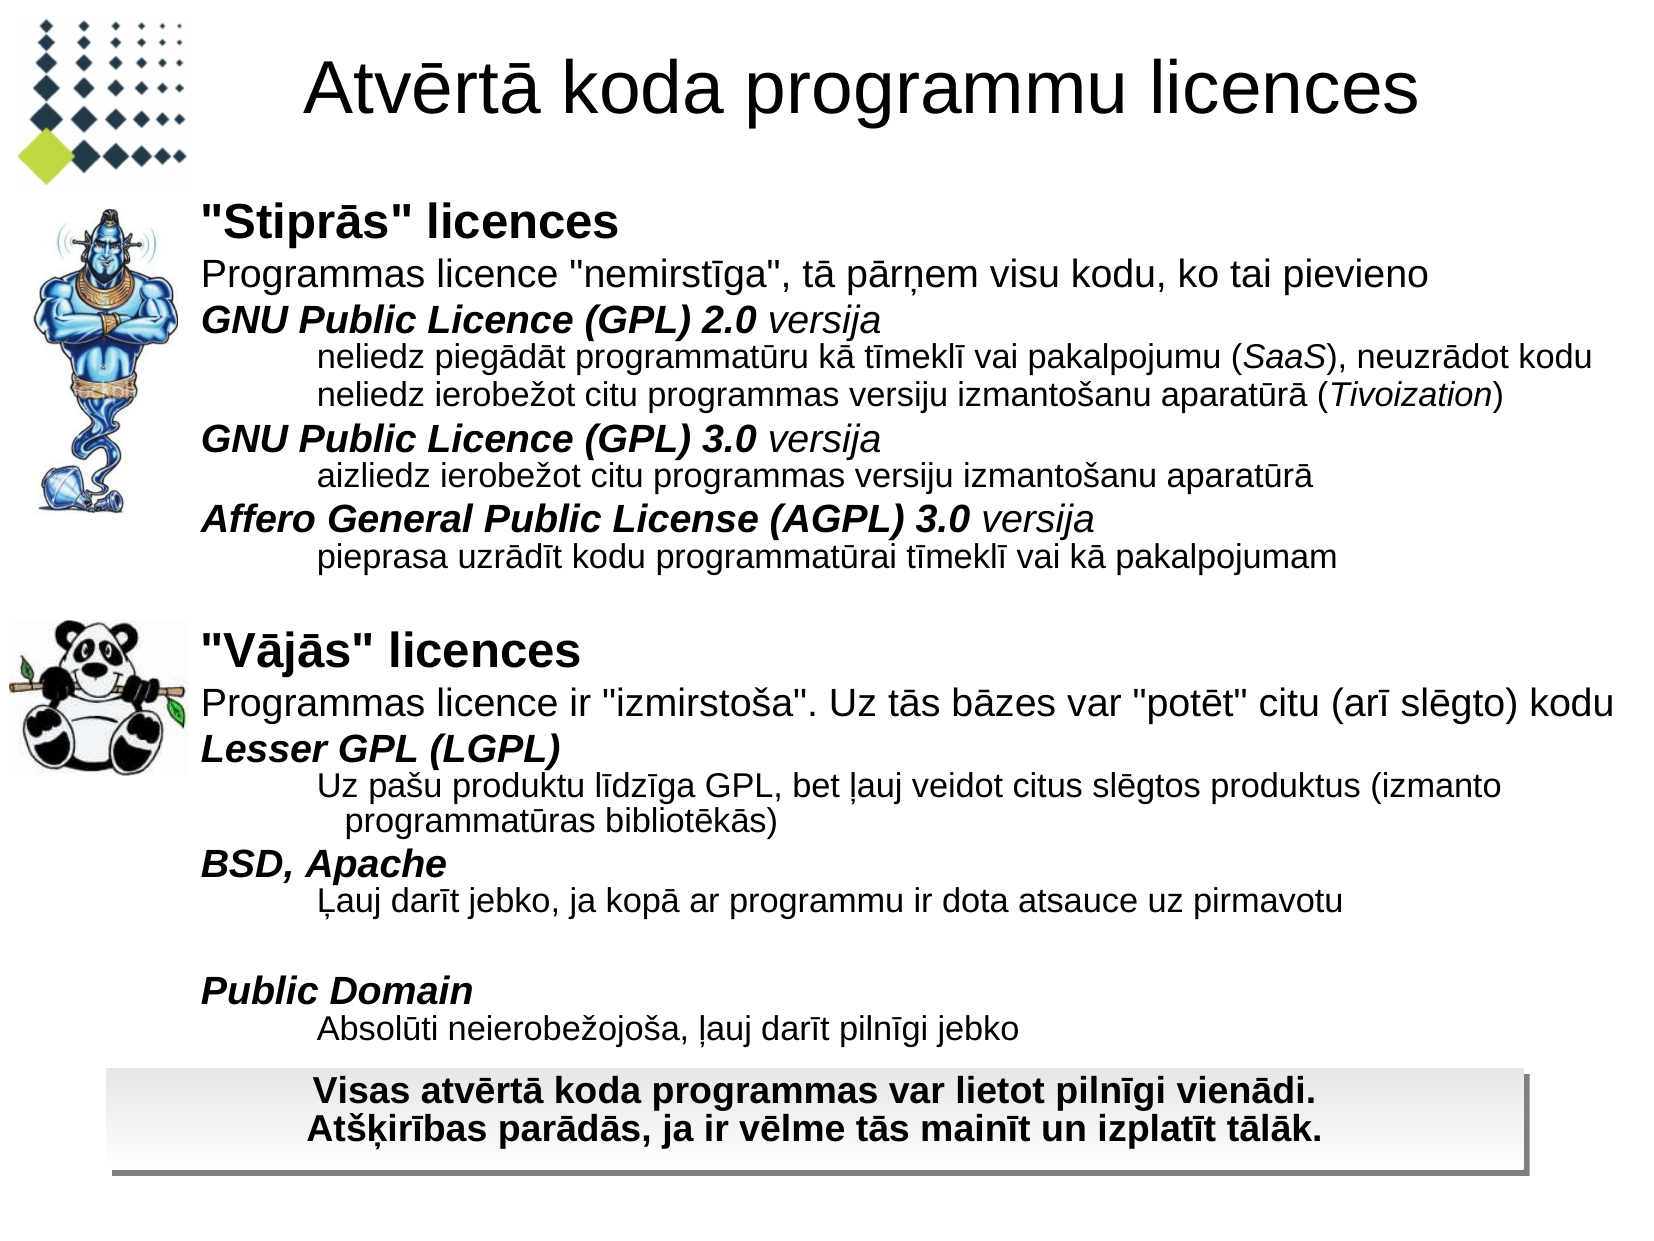

# Atvērtā koda programmu licences
"Stiprās" licences
Programmas licence "nemirstīga", tā pārņem visu kodu, ko tai pievieno
GNU Public Licence (GPL) 2.0 versija
neliedz piegādāt programmatūru kā tīmeklī vai pakalpojumu (SaaS), neuzrādot kodu
neliedz ierobežot citu programmas versiju izmantošanu aparatūrā (Tivoization)
GNU Public Licence (GPL) 3.0 versija
aizliedz ierobežot citu programmas versiju izmantošanu aparatūrā
Affero General Public License (AGPL) 3.0 versija
pieprasa uzrādīt kodu programmatūrai tīmeklī vai kā pakalpojumam
"Vājās" licences
Programmas licence ir "izmirstoša". Uz tās bāzes var "potēt" citu (arī slēgto) kodu
Lesser GPL (LGPL)
Uz pašu produktu līdzīga GPL, bet ļauj veidot citus slēgtos produktus (izmanto programmatūras bibliotēkās)
BSD, Apache
Ļauj darīt jebko, ja kopā ar programmu ir dota atsauce uz pirmavotu
Public Domain
Absolūti neierobežojoša, ļauj darīt pilnīgi jebko
Visas atvērtā koda programmas var lietot pilnīgi vienādi.
Atšķirības parādās, ja ir vēlme tās mainīt un izplatīt tālāk.